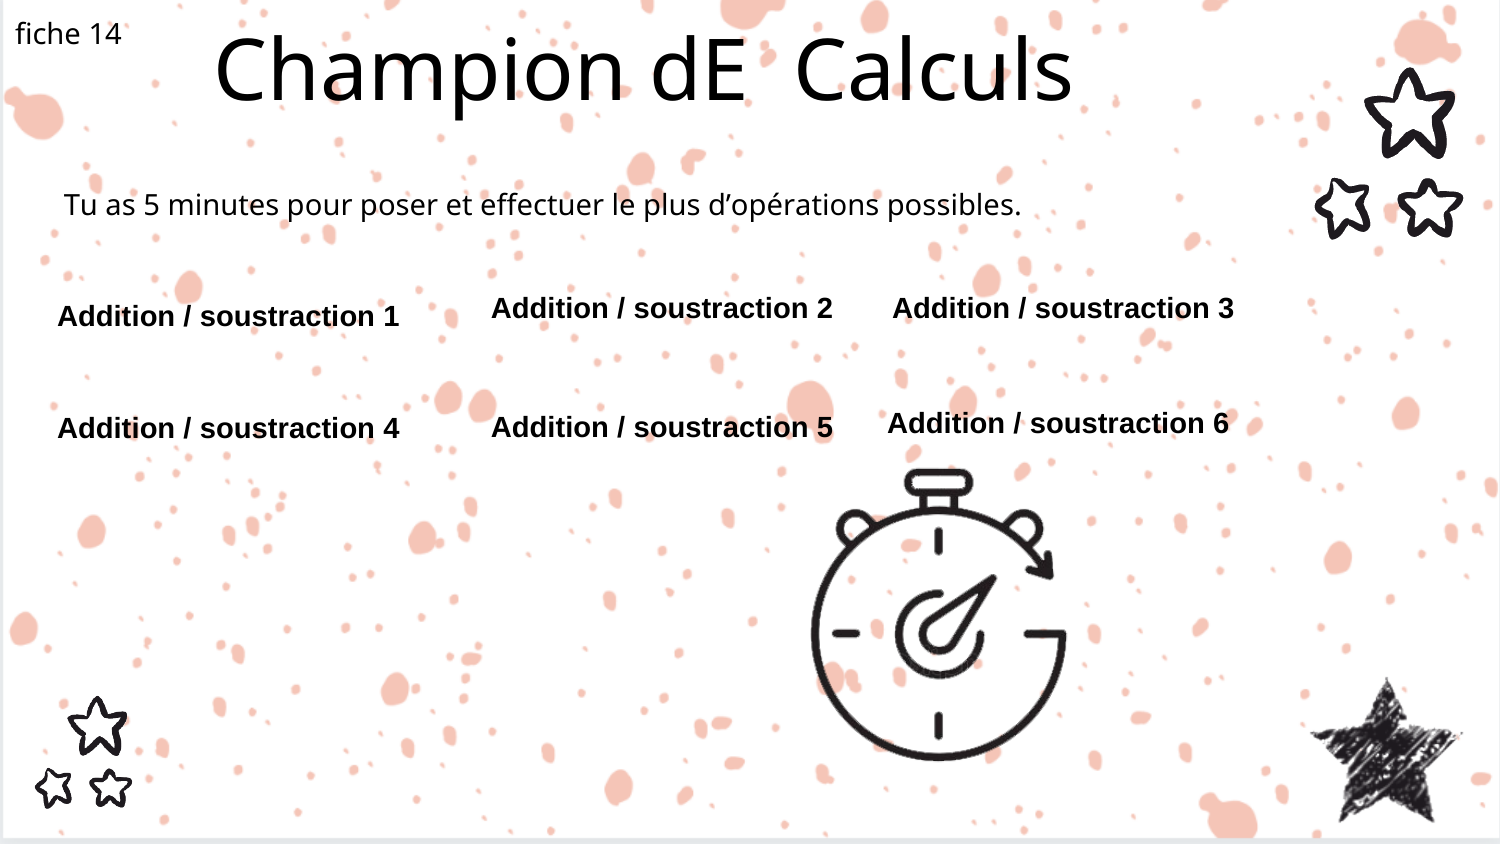

fiche 14
Champion dE Calculs
Tu as 5 minutes pour poser et effectuer le plus d’opérations possibles.
Addition / soustraction 2
Addition / soustraction 3
Addition / soustraction 1
Addition / soustraction 6
Addition / soustraction 5
Addition / soustraction 4